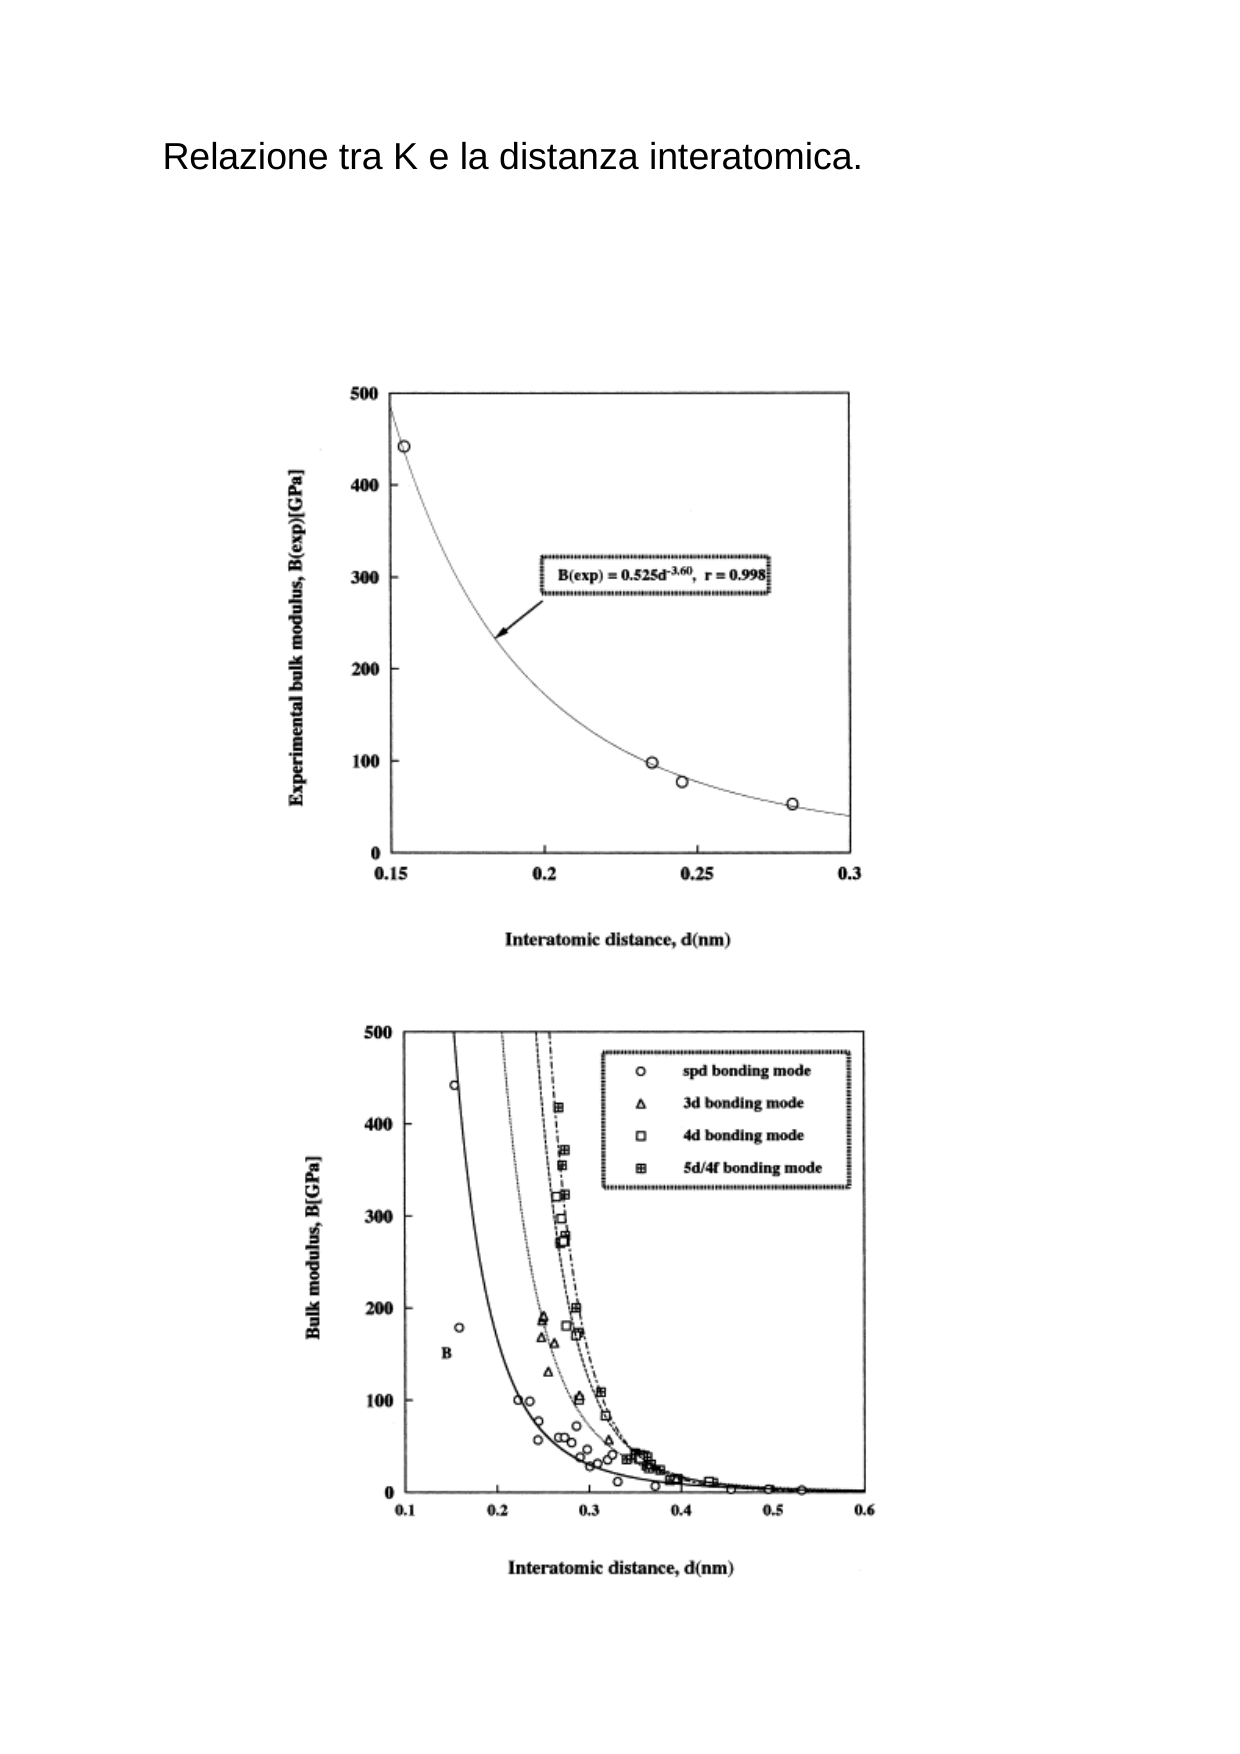

Relazione tra K e la distanza interatomica.